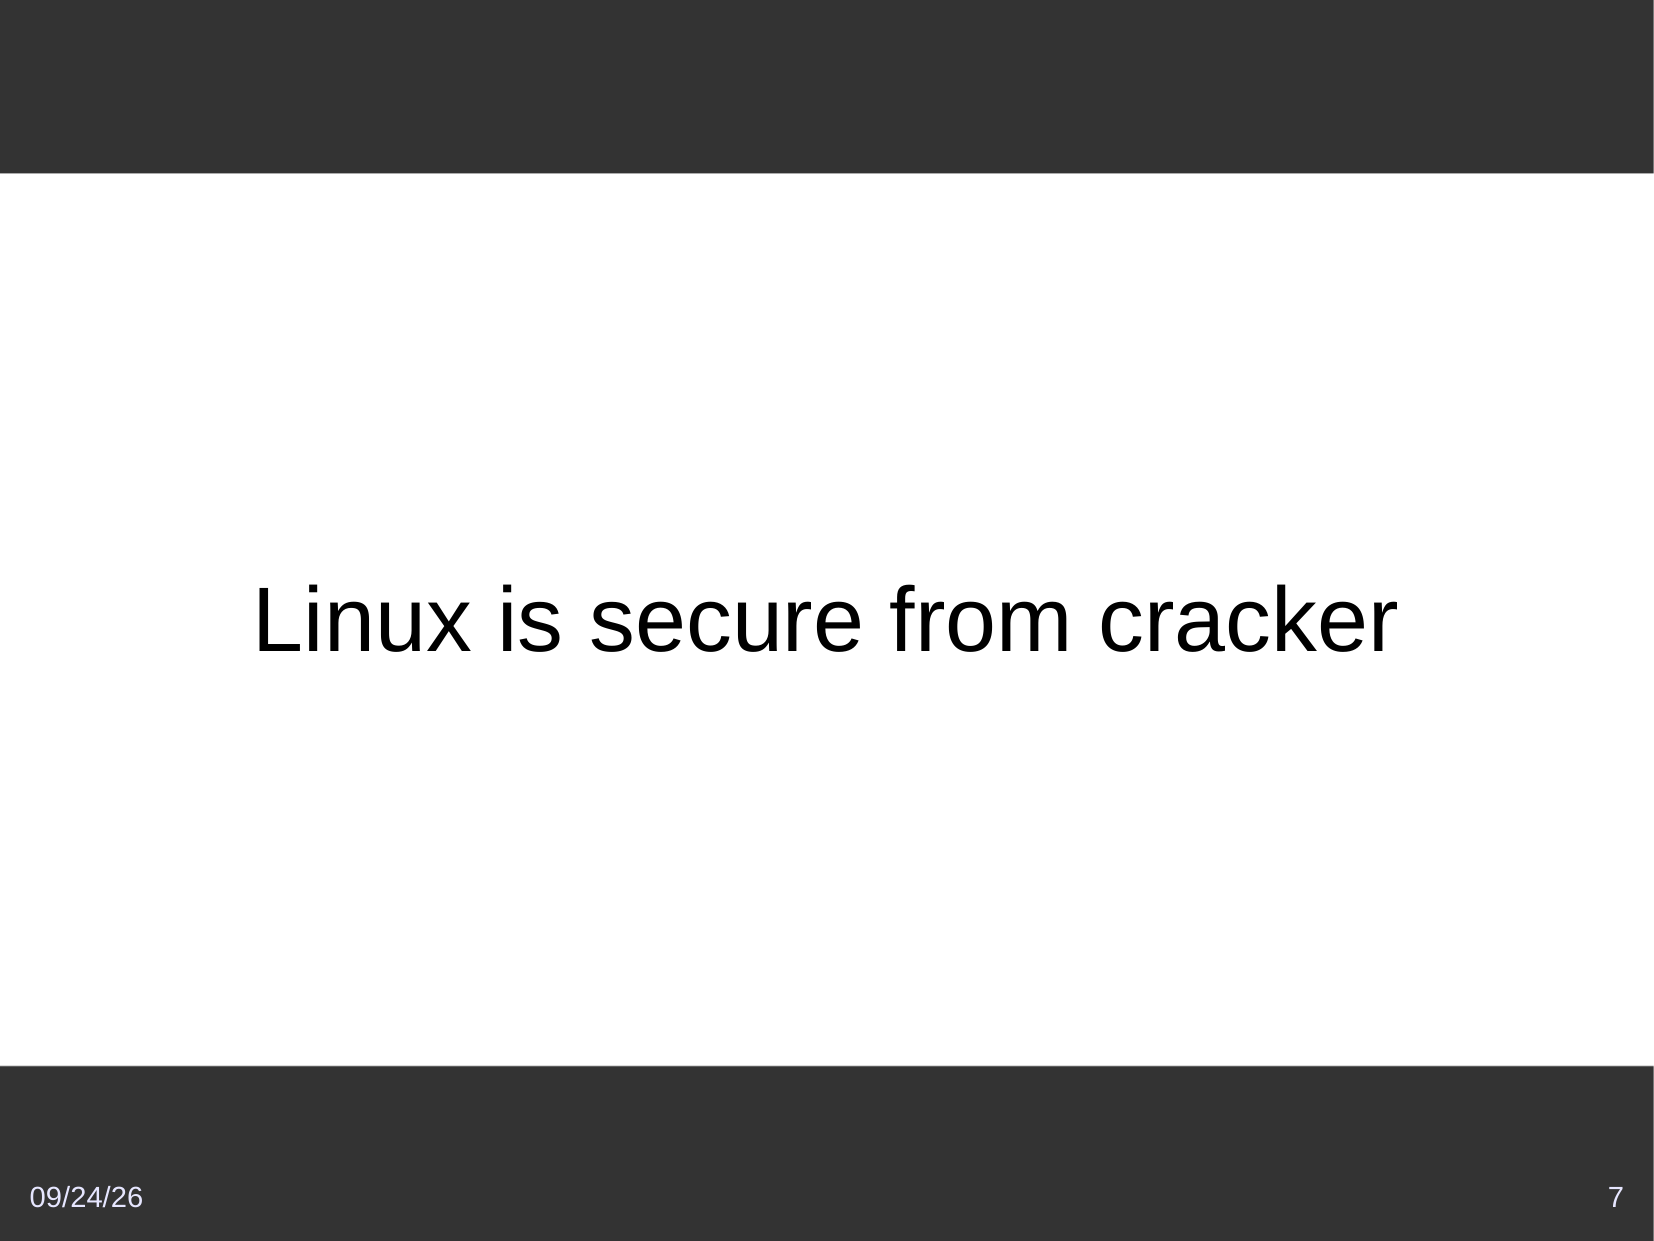

#
Linux is secure from cracker
7